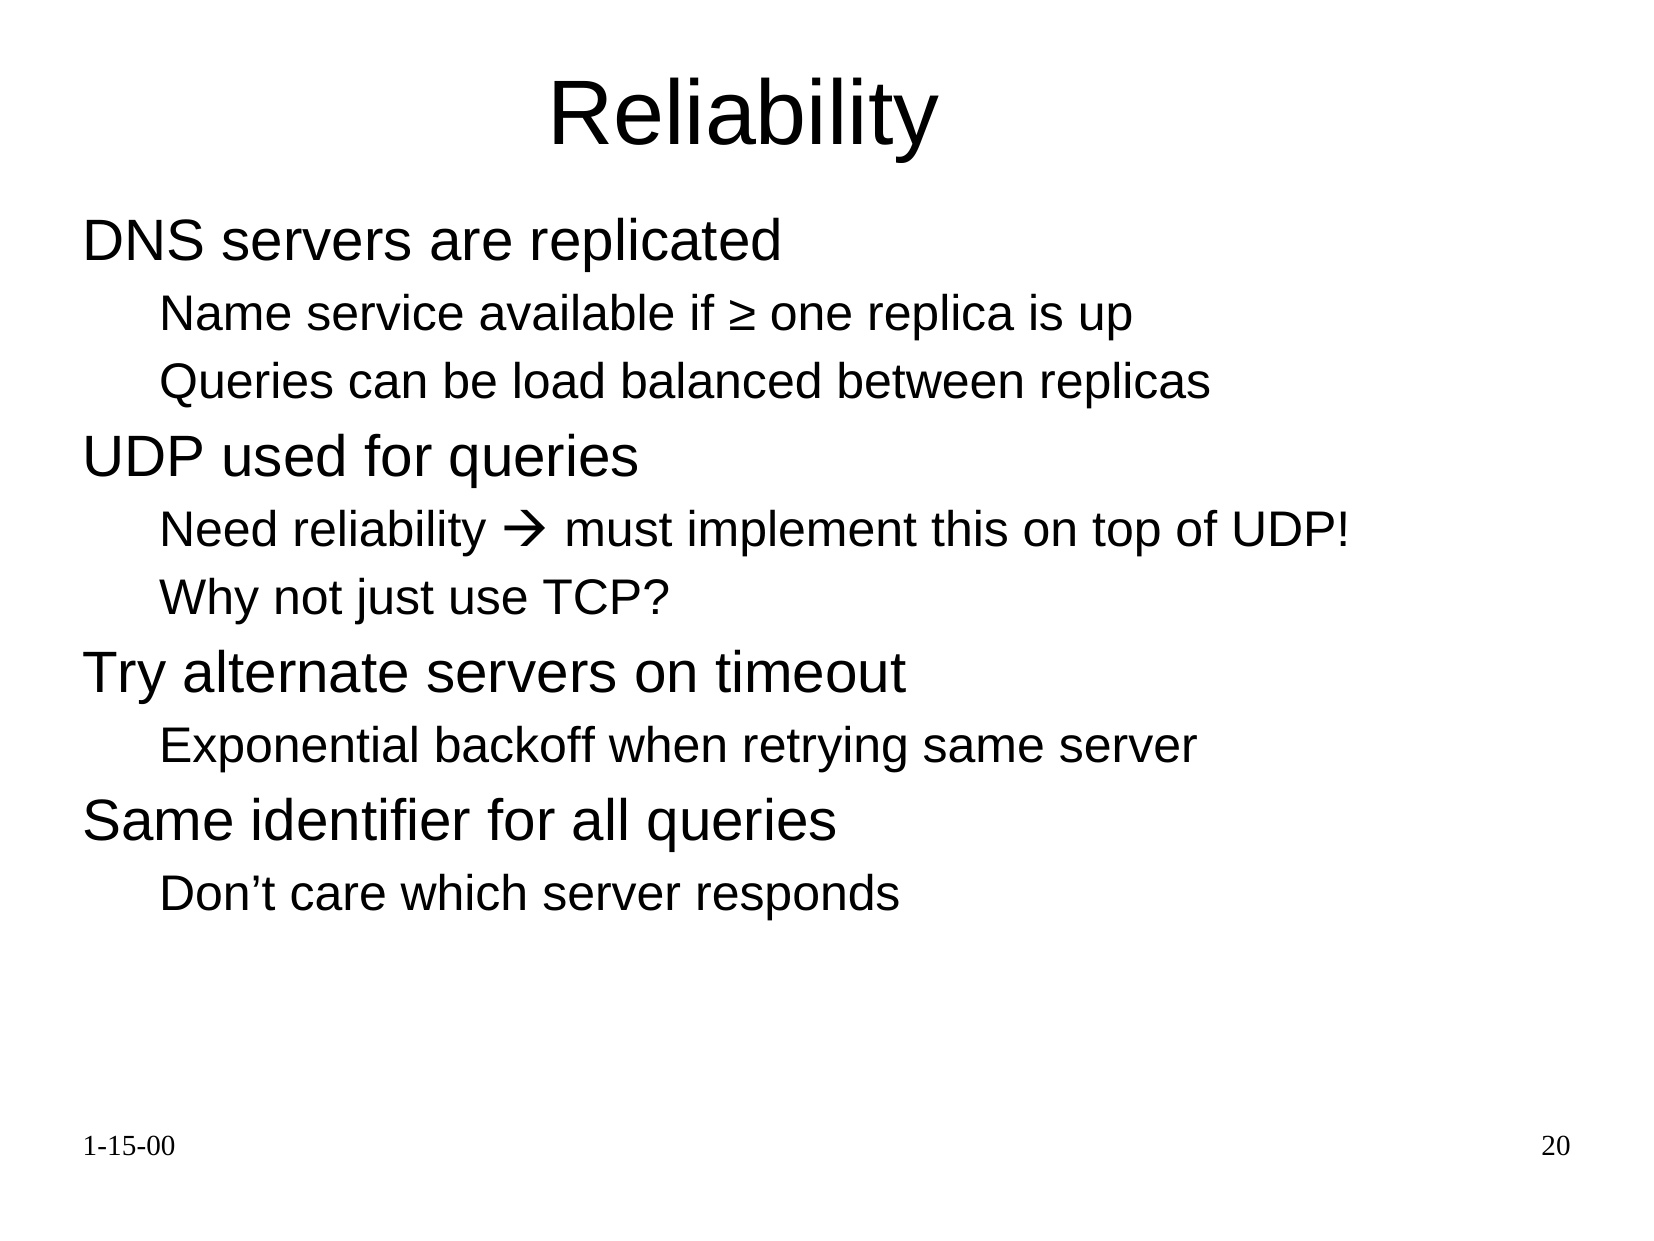

# Reliability
DNS servers are replicated
Name service available if ≥ one replica is up
Queries can be load balanced between replicas
UDP used for queries
Need reliability  must implement this on top of UDP!
Why not just use TCP?
Try alternate servers on timeout
Exponential backoff when retrying same server
Same identifier for all queries
Don’t care which server responds
1-15-00
20